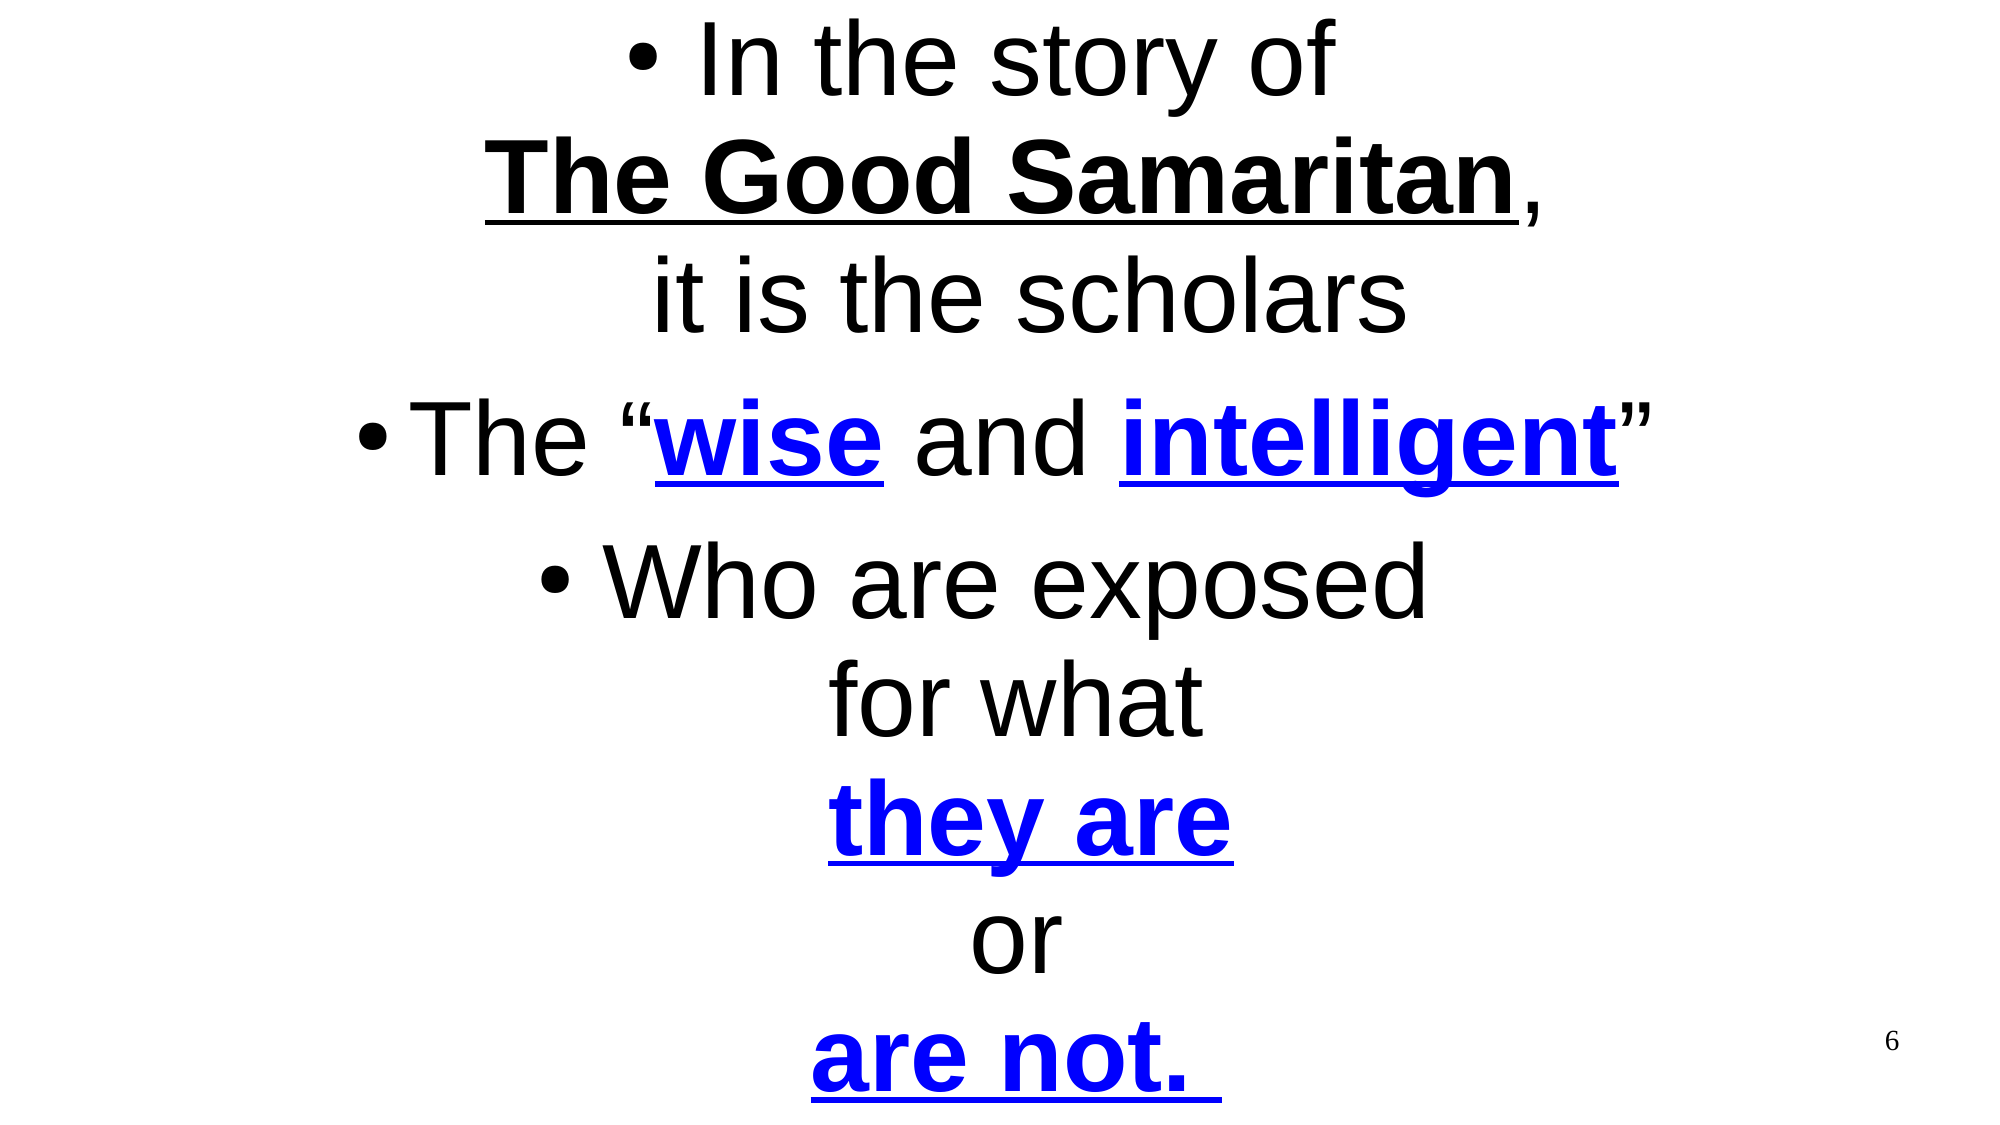

# In the story of The Good Samaritan, it is the scholars
The “wise and intelligent”
Who are exposed
for what
they are
or
are not.
6